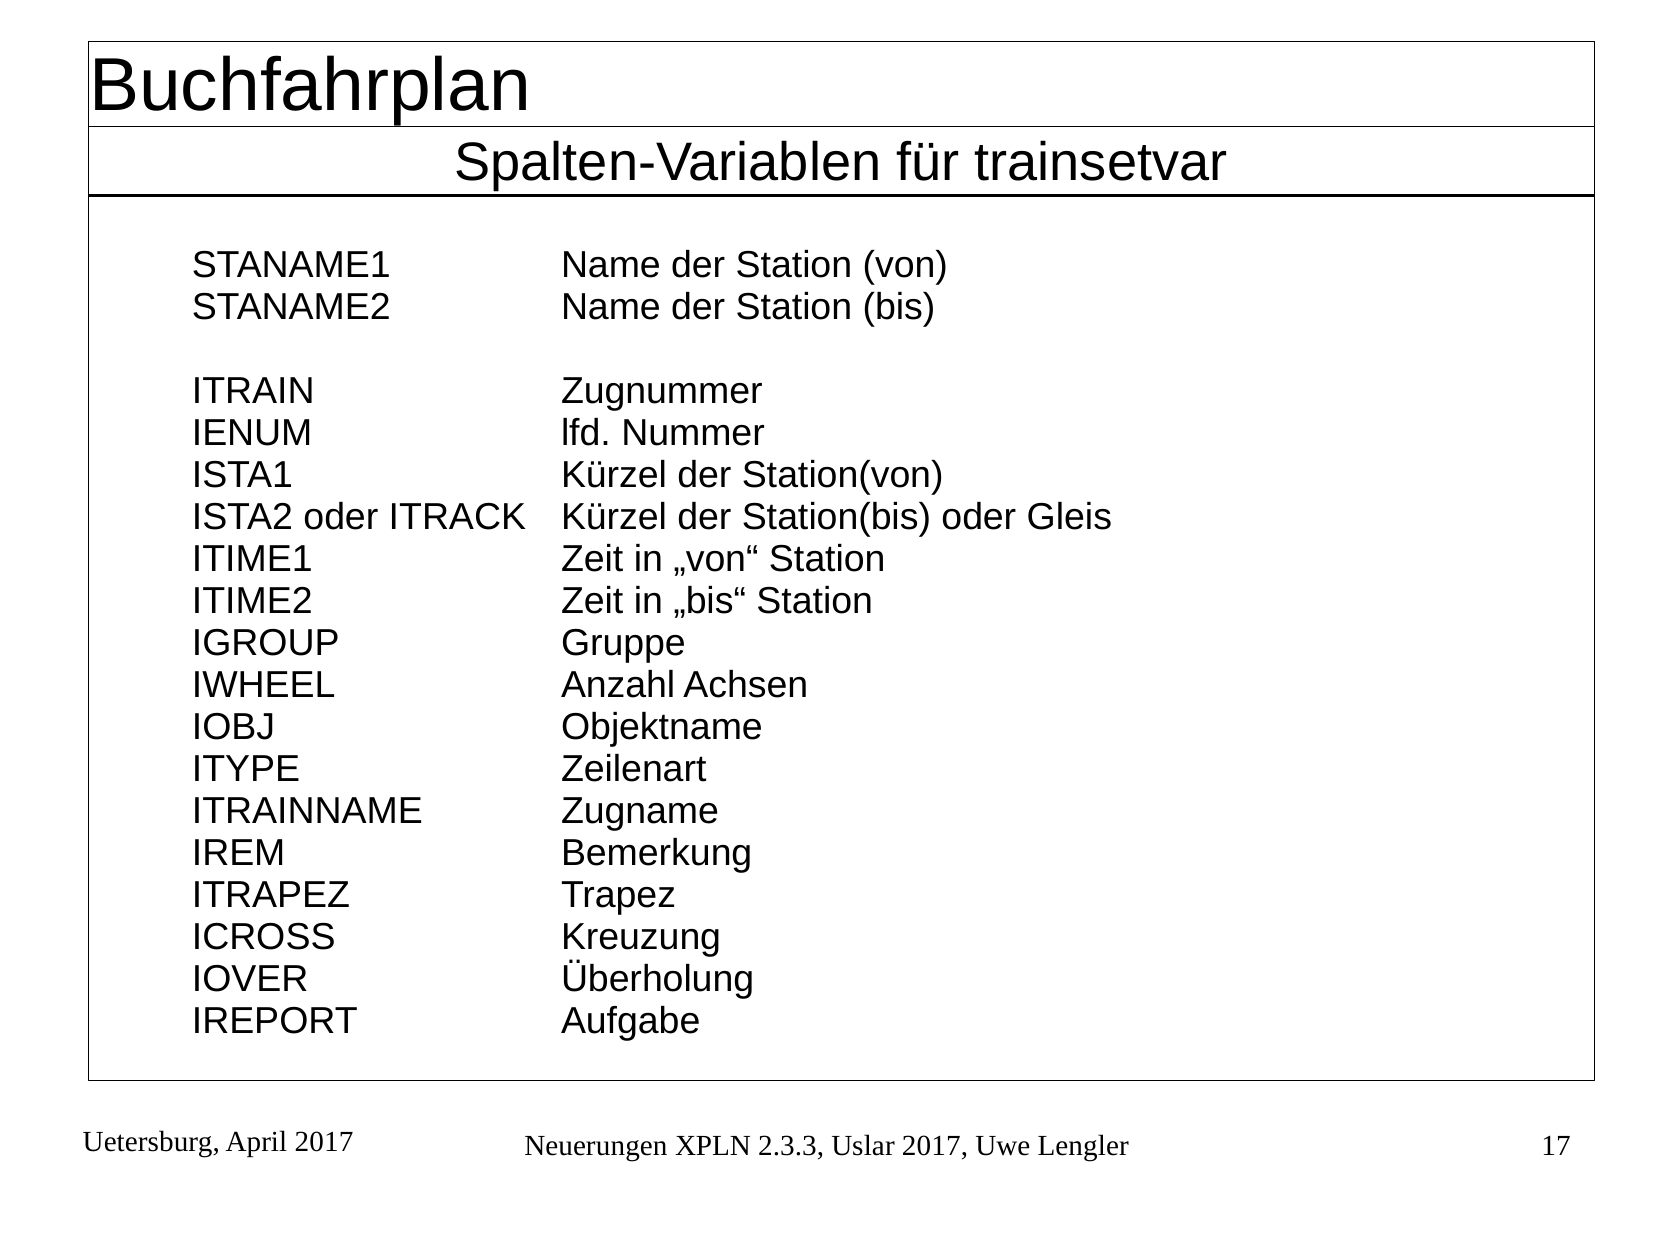

# Buchfahrplan
Spalten-Variablen für trainsetvar
STANAME1 			Name der Station (von)
STANAME2			Name der Station (bis)
ITRAIN				Zugnummer
IENUM				lfd. Nummer
ISTA1				Kürzel der Station(von)
ISTA2 oder ITRACK	Kürzel der Station(bis) oder Gleis
ITIME1 				Zeit in „von“ Station
ITIME2 				Zeit in „bis“ Station
IGROUP			Gruppe
IWHEEL				Anzahl Achsen
IOBJ				Objektname
ITYPE				Zeilenart
ITRAINNAME		Zugname
IREM				Bemerkung
ITRAPEZ			Trapez
ICROSS				Kreuzung
IOVER				Überholung
IREPORT			Aufgabe
Uetersburg, April 2017
Neuerungen XPLN 2.3.3, Uslar 2017, Uwe Lengler
17